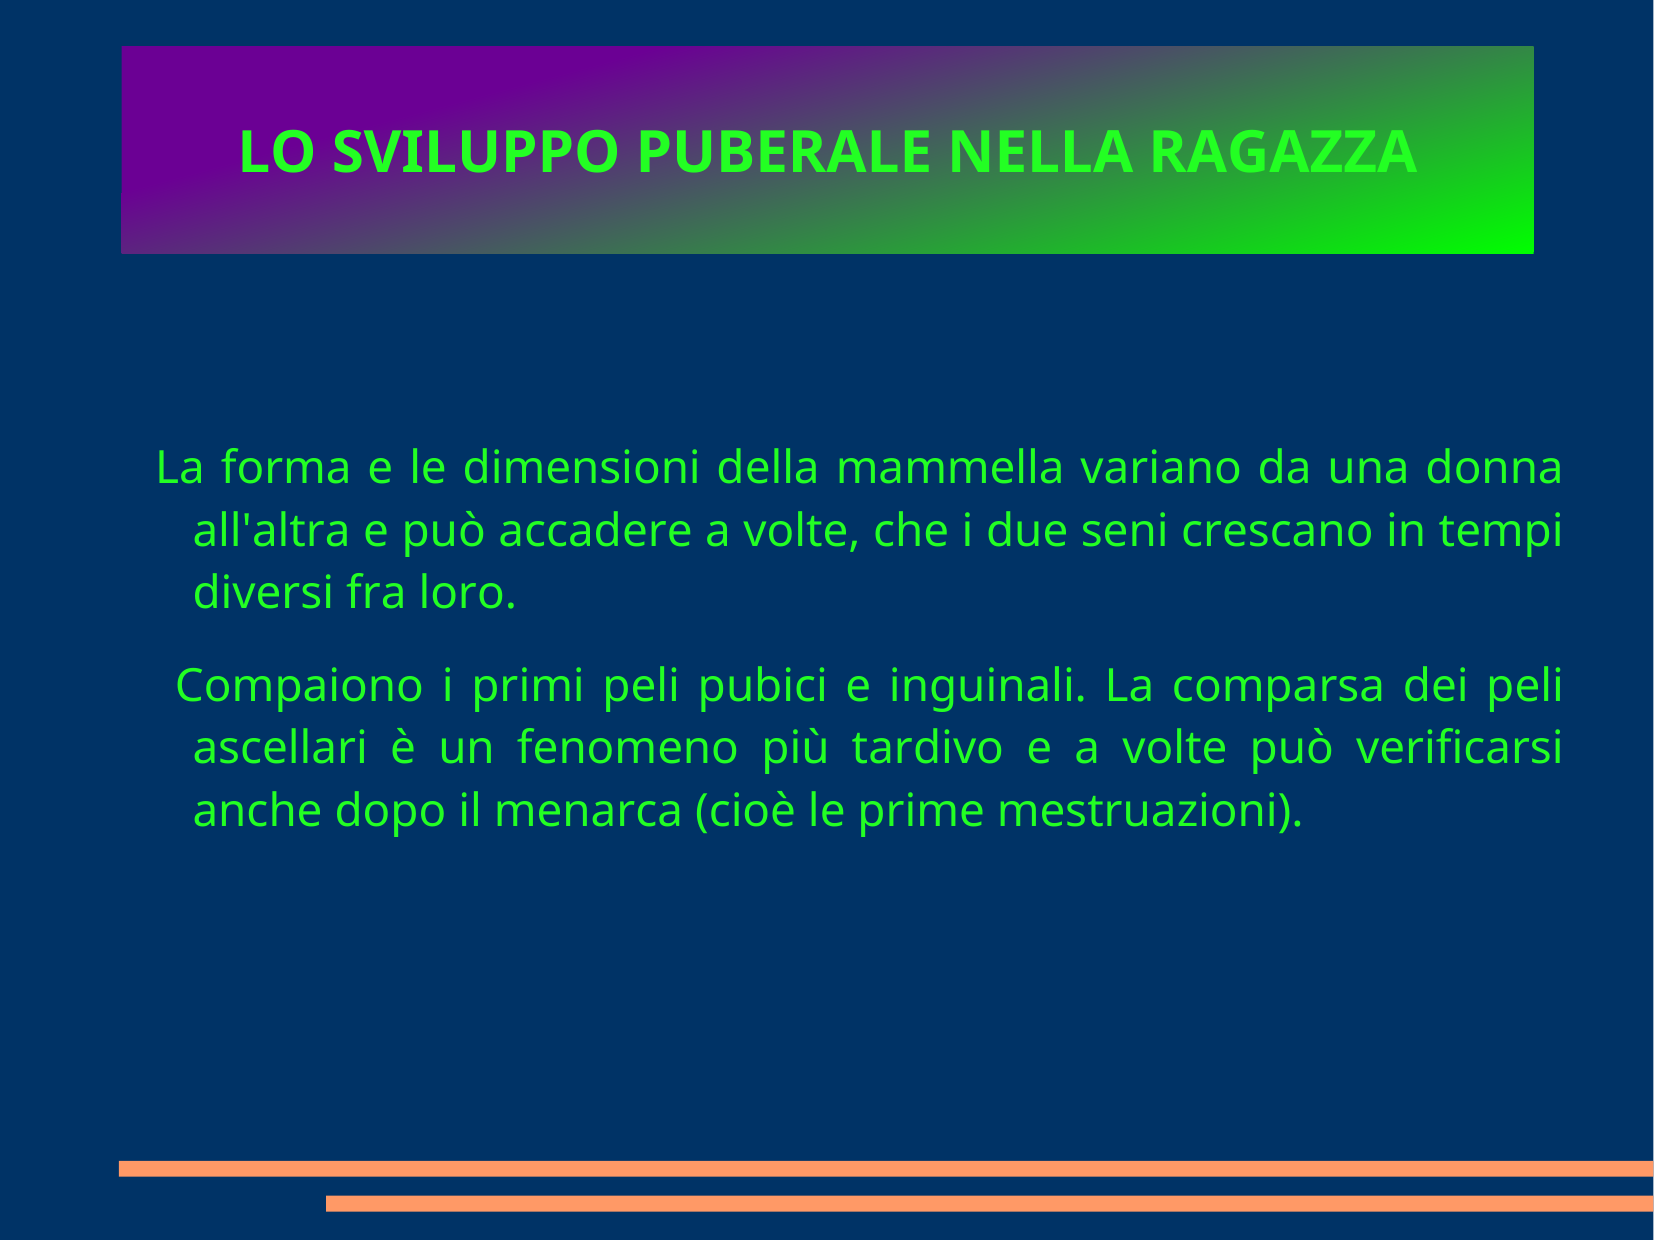

# LO SVILUPPO PUBERALE NELLA RAGAZZA
 La forma e le dimensioni della mammella variano da una donna all'altra e può accadere a volte, che i due seni crescano in tempi diversi fra loro.
 Compaiono i primi peli pubici e inguinali. La comparsa dei peli ascellari è un fenomeno più tardivo e a volte può verificarsi anche dopo il menarca (cioè le prime mestruazioni).